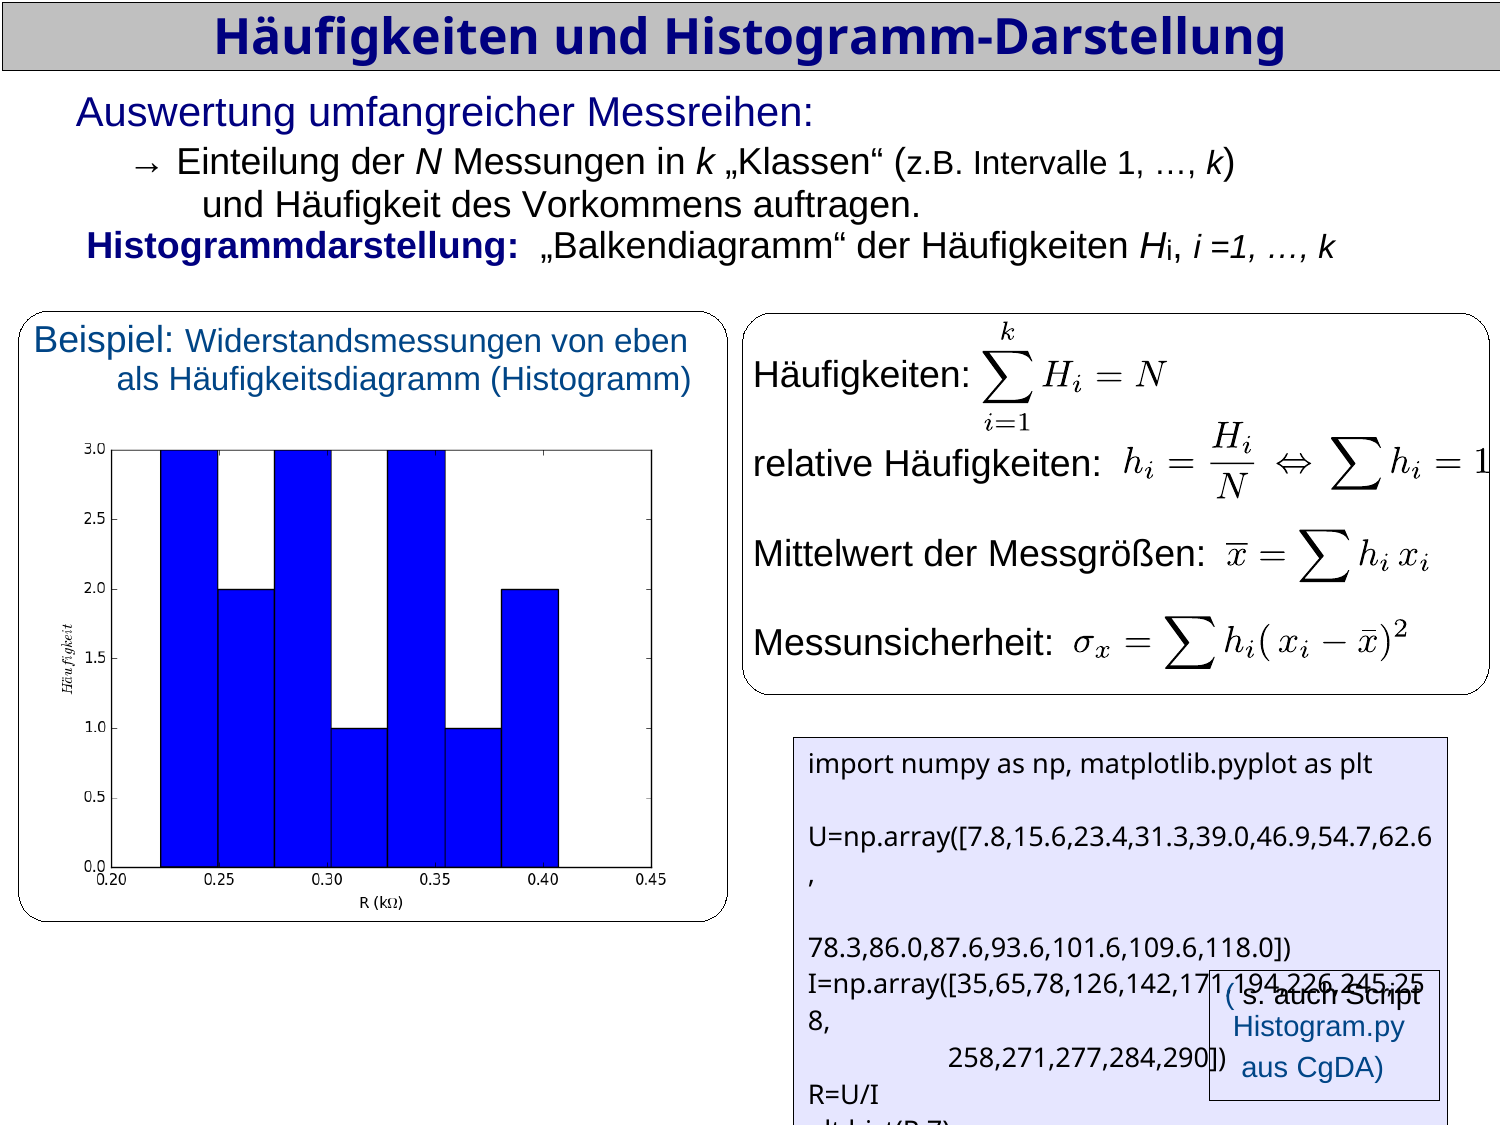

# Häufigkeiten und Histogramm-Darstellung
Auswertung umfangreicher Messreihen:
 → Einteilung der N Messungen in k „Klassen“ (z.B. Intervalle 1, …, k)
 und Häufigkeit des Vorkommens auftragen.
 Histogrammdarstellung: „Balkendiagramm“ der Häufigkeiten Hi, i =1, …, k
Beispiel: Widerstandsmessungen von eben
 als Häufigkeitsdiagramm (Histogramm)
Häufigkeiten:
relative Häufigkeiten:
Mittelwert der Messgrößen:
Messunsicherheit:
import numpy as np, matplotlib.pyplot as plt
U=np.array([7.8,15.6,23.4,31.3,39.0,46.9,54.7,62.6,
 78.3,86.0,87.6,93.6,101.6,109.6,118.0])
I=np.array([35,65,78,126,142,171,194,226,245,258,
 258,271,277,284,290])
R=U/I
plt.hist(R,7)
plt.xlabel("R ($\Omega$)")
plt.ylabel(r"$H\"aufigkeit$")
plt.show()
( s. auch Script
 Histogram.py
 aus CgDA)